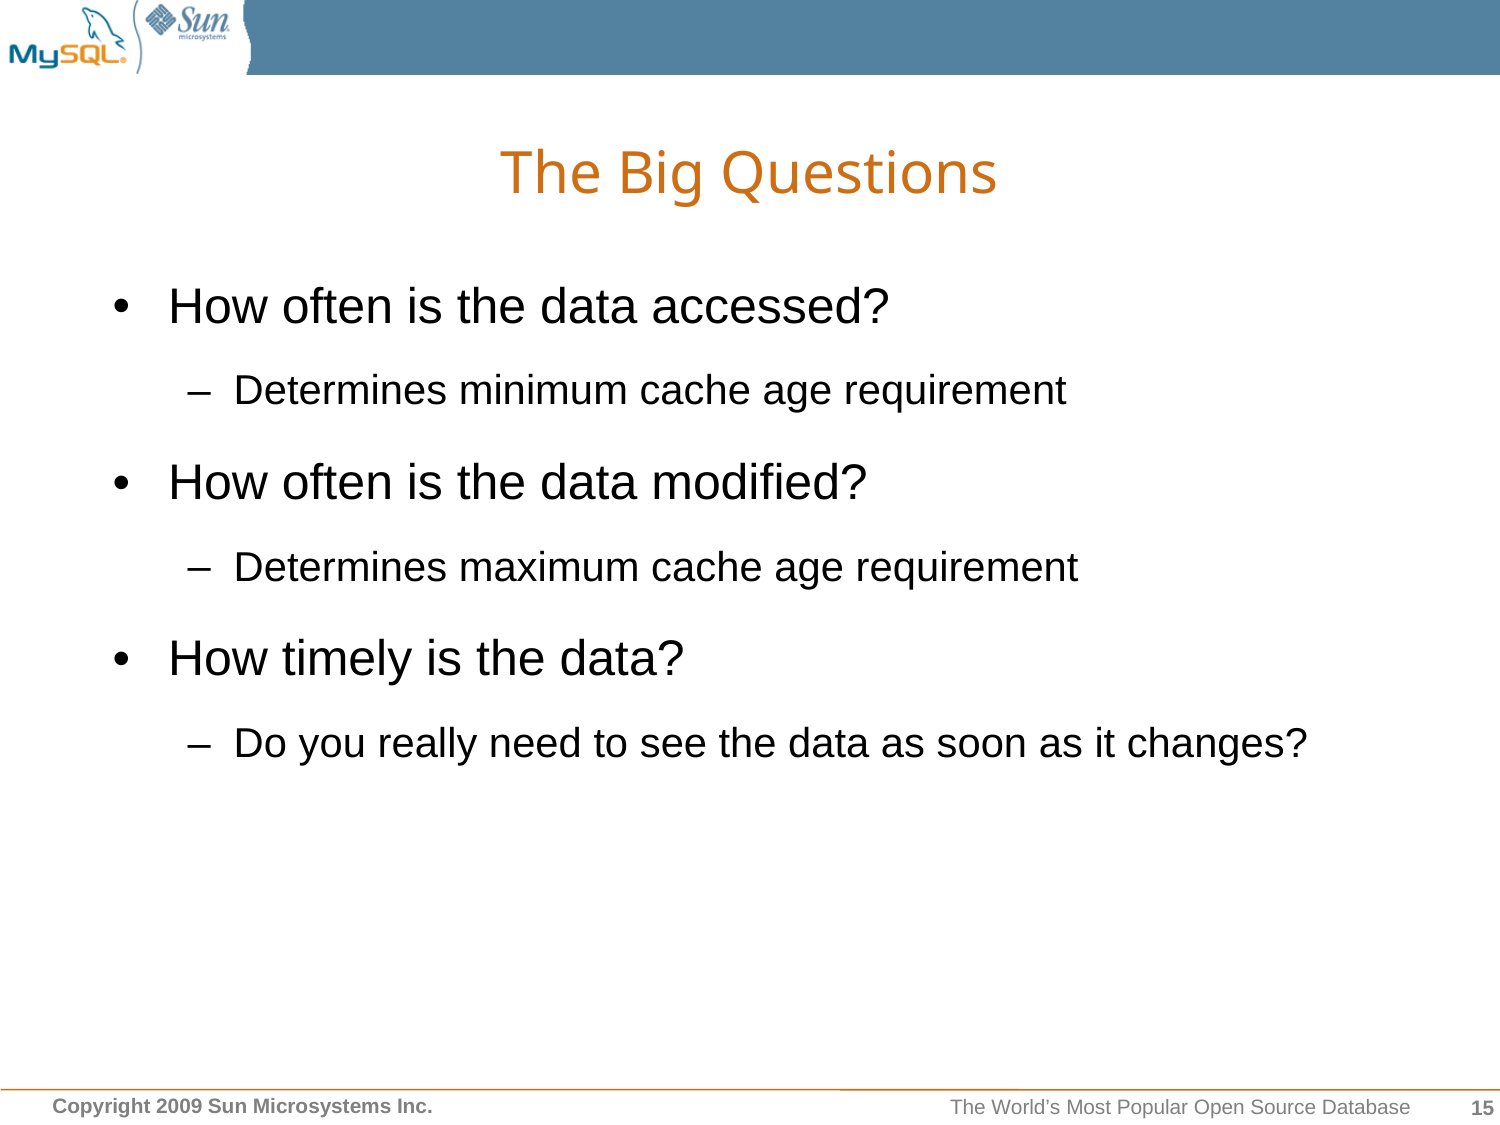

# The Big Questions
How often is the data accessed?
Determines minimum cache age requirement
How often is the data modified?
Determines maximum cache age requirement
How timely is the data?
Do you really need to see the data as soon as it changes?